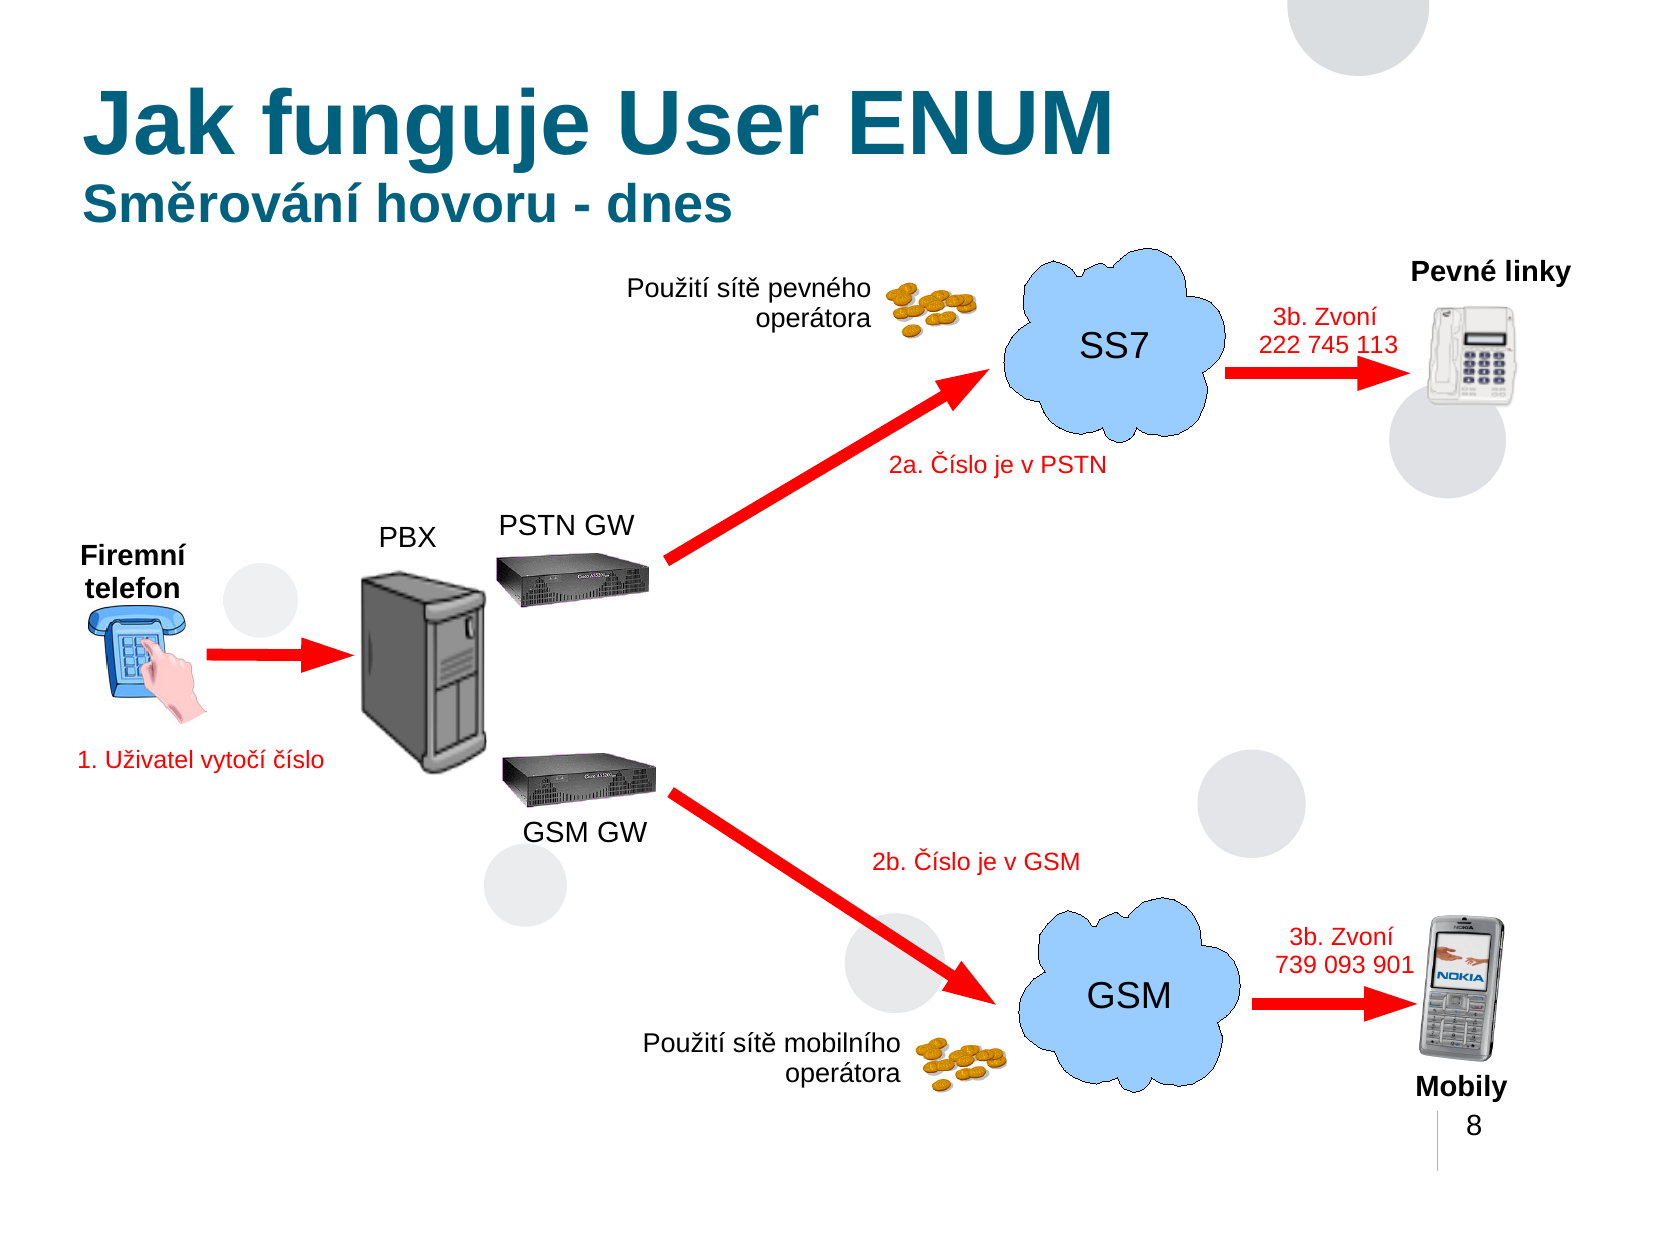

# Jak funguje User ENUM Směrování hovoru - dnes
Pevné linky
SS7
Použití sítě pevného operátora
3b. Zvoní
222 745 113
2a. Číslo je v PSTN
PSTN GW
PBX
Firemní telefon
1. Uživatel vytočí číslo
GSM GW
2b. Číslo je v GSM
GSM
3b. Zvoní
739 093 901
Použití sítě mobilního operátora
Mobily